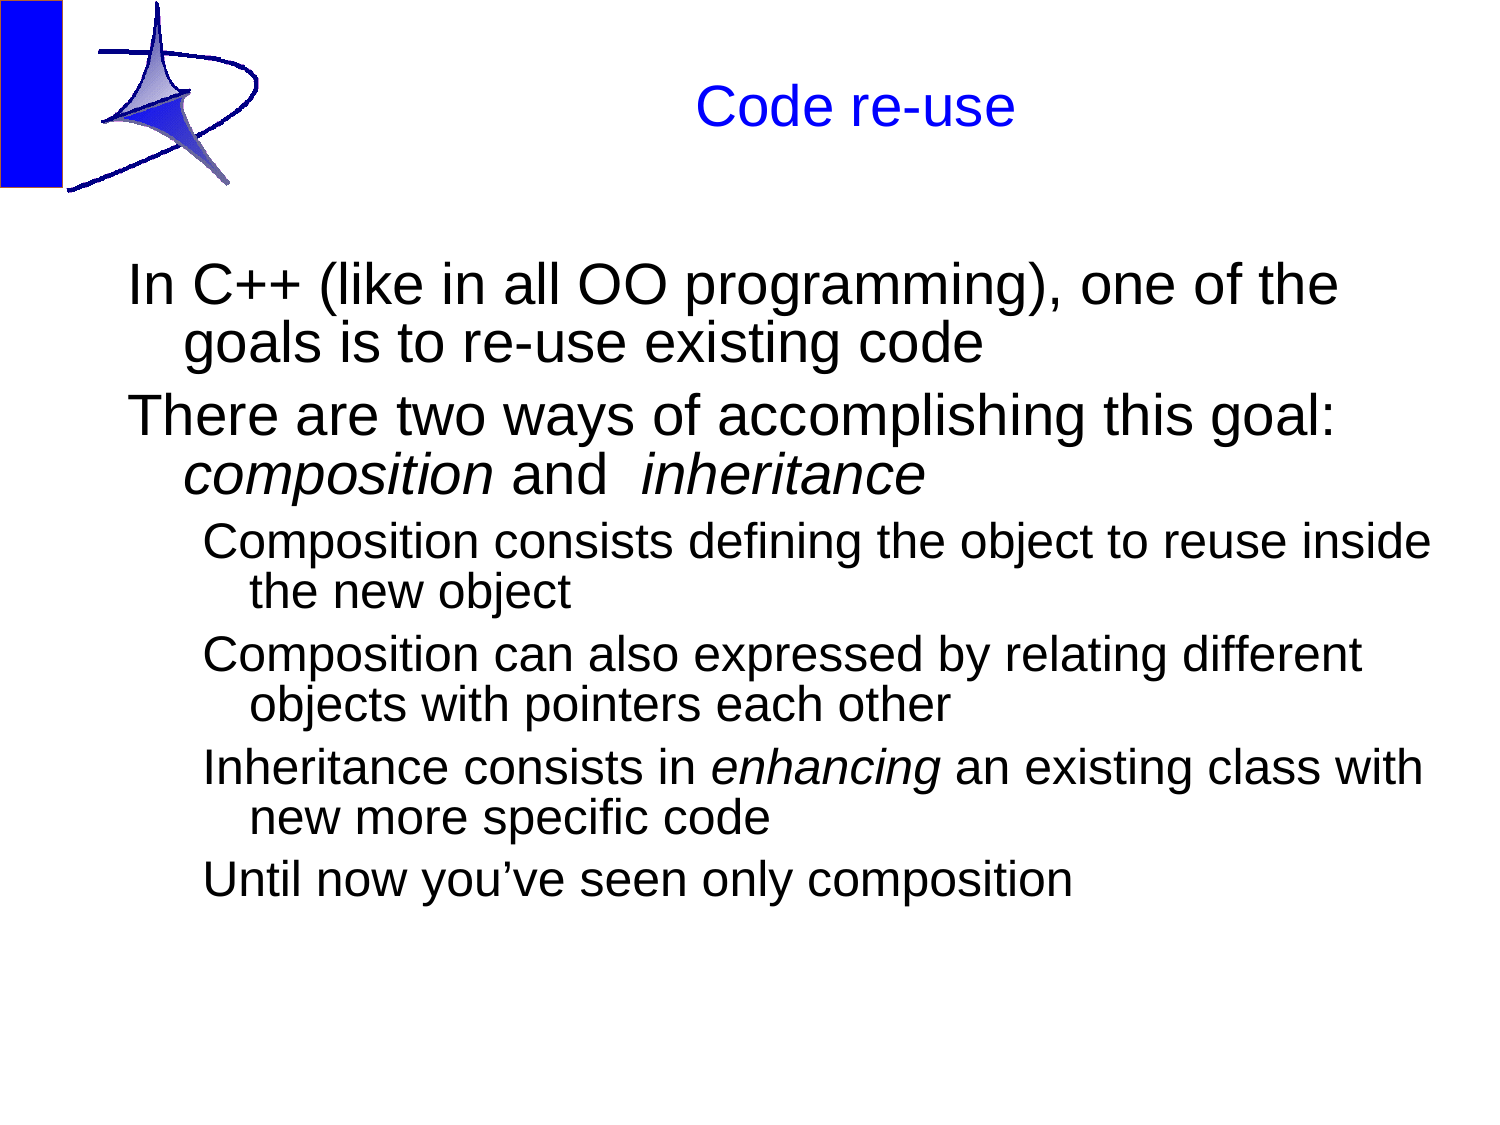

# Code re-use
In C++ (like in all OO programming), one of the goals is to re-use existing code
There are two ways of accomplishing this goal: composition and inheritance
Composition consists defining the object to reuse inside the new object
Composition can also expressed by relating different objects with pointers each other
Inheritance consists in enhancing an existing class with new more specific code
Until now you’ve seen only composition